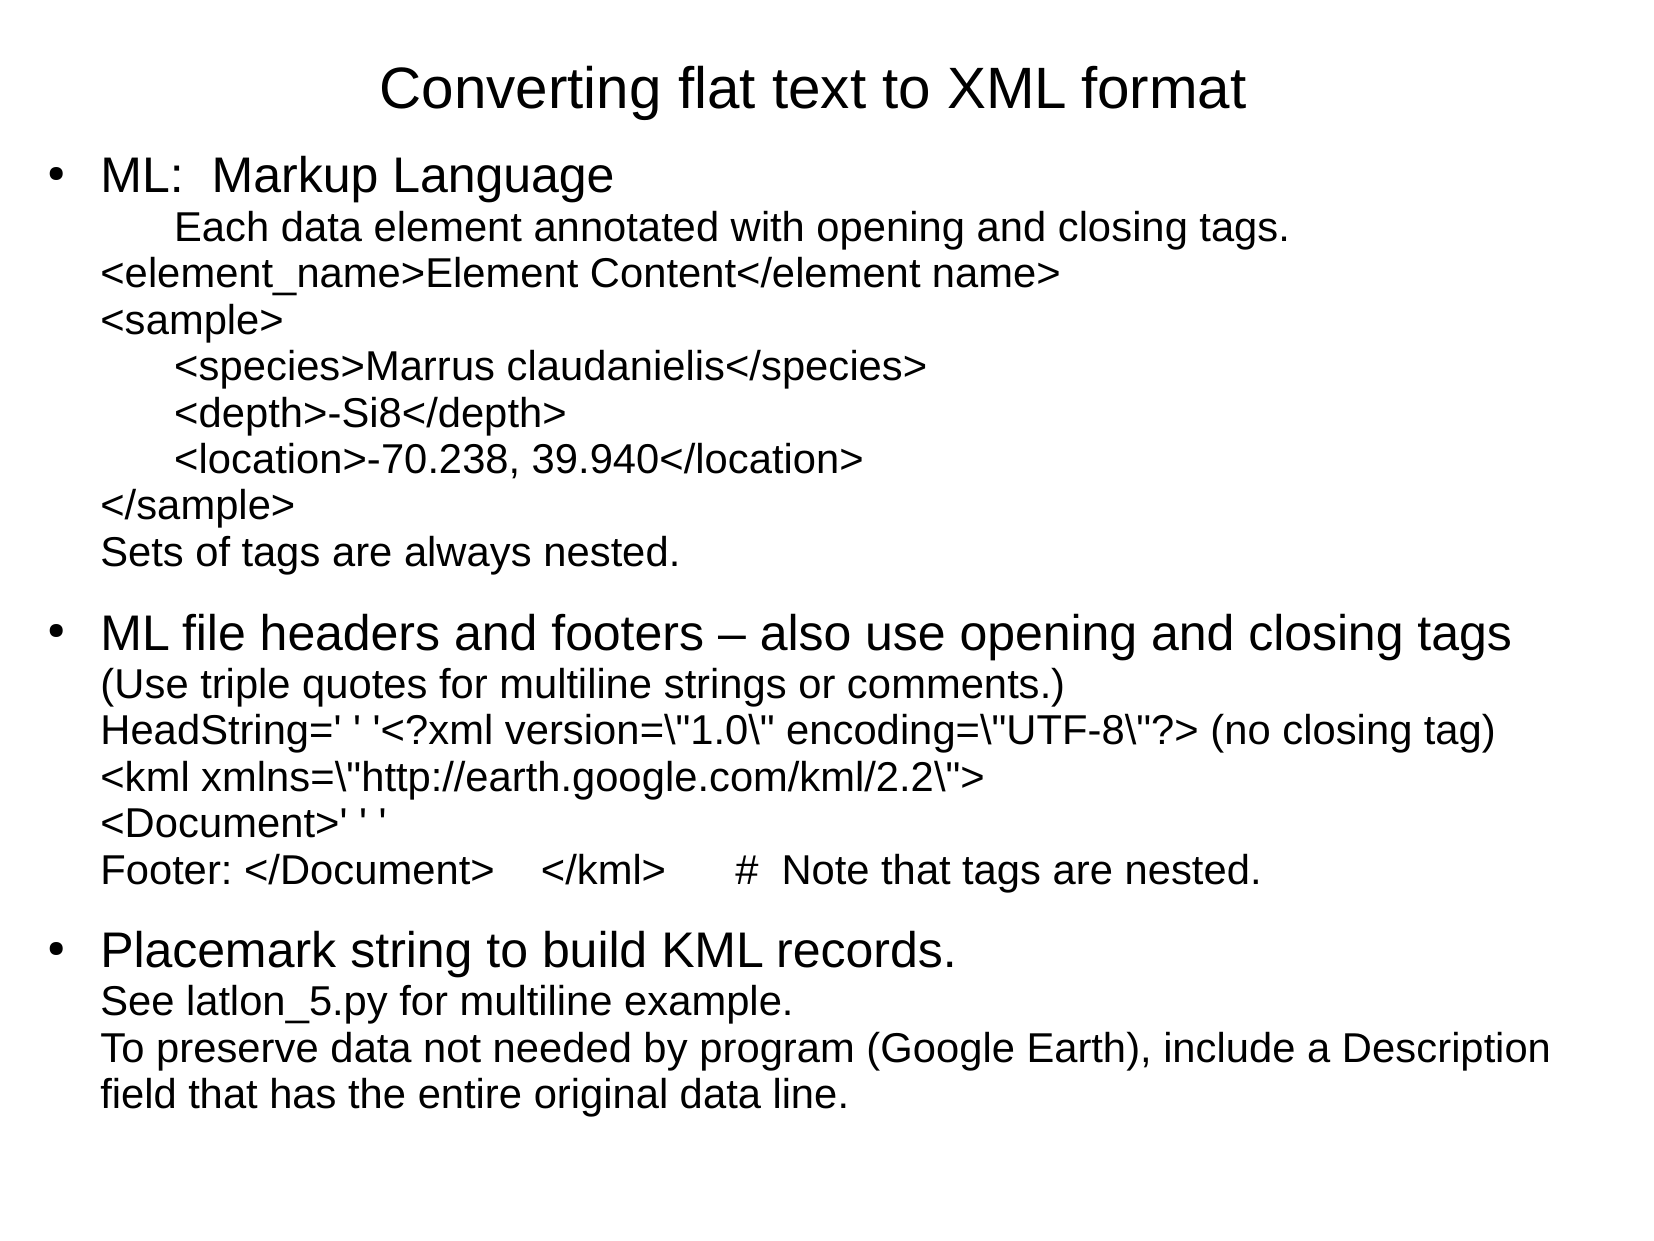

# Converting flat text to XML format
ML: Markup Language
	Each data element annotated with opening and closing tags.
<element_name>Element Content</element name>
<sample>
	<species>Marrus claudanielis</species>
	<depth>-Si8</depth>
	<location>-70.238, 39.940</location>
</sample>
Sets of tags are always nested.
ML file headers and footers – also use opening and closing tags
(Use triple quotes for multiline strings or comments.)
HeadString=' ' '<?xml version=\"1.0\" encoding=\"UTF-8\"?> (no closing tag)
<kml xmlns=\"http://earth.google.com/kml/2.2\">
<Document>' ' '
Footer: </Document> </kml> # Note that tags are nested.
Placemark string to build KML records.
See latlon_5.py for multiline example.
To preserve data not needed by program (Google Earth), include a Description field that has the entire original data line.